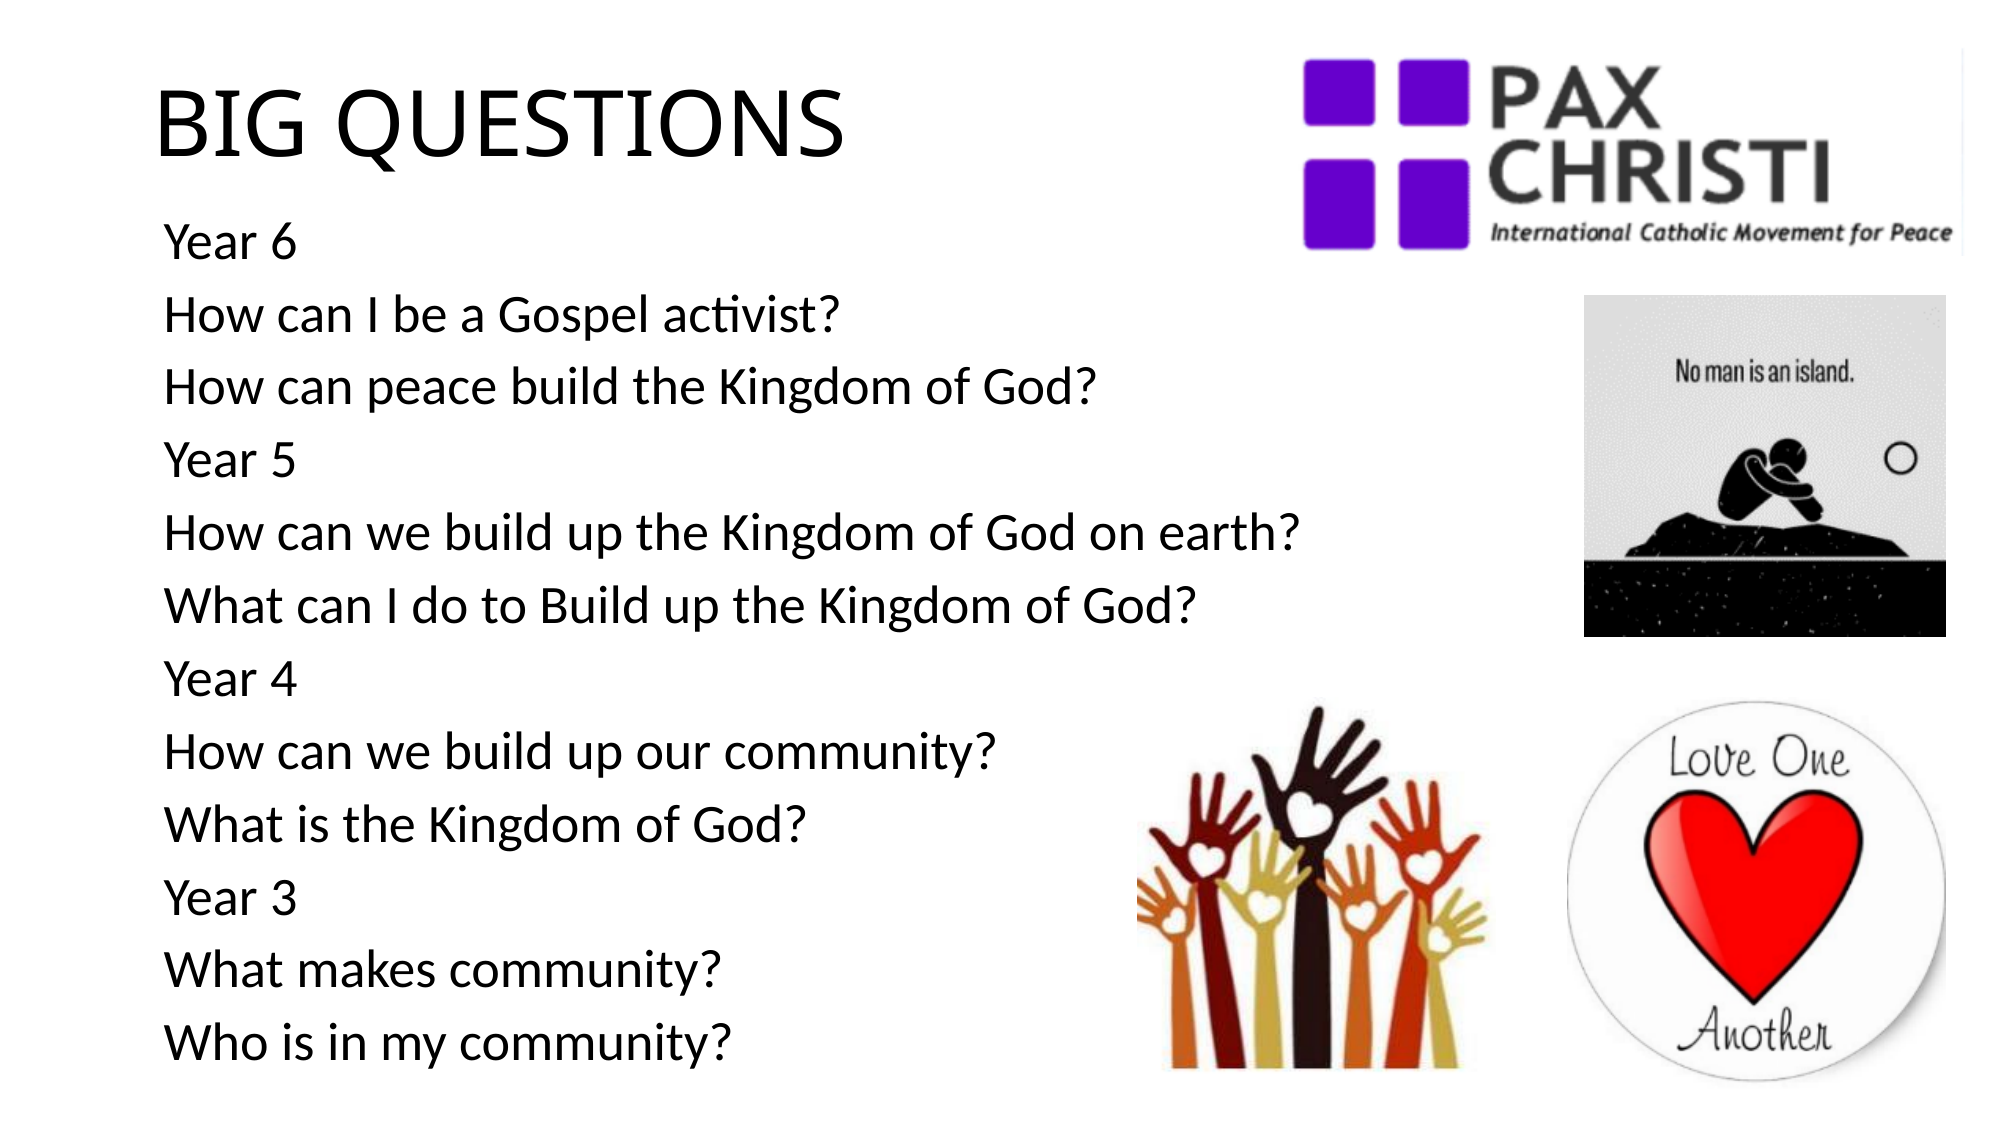

# BIG QUESTIONS
Year 6
How can I be a Gospel activist?
How can peace build the Kingdom of God?
Year 5
How can we build up the Kingdom of God on earth?
What can I do to Build up the Kingdom of God?
Year 4
How can we build up our community?
What is the Kingdom of God?
Year 3
What makes community?
Who is in my community?